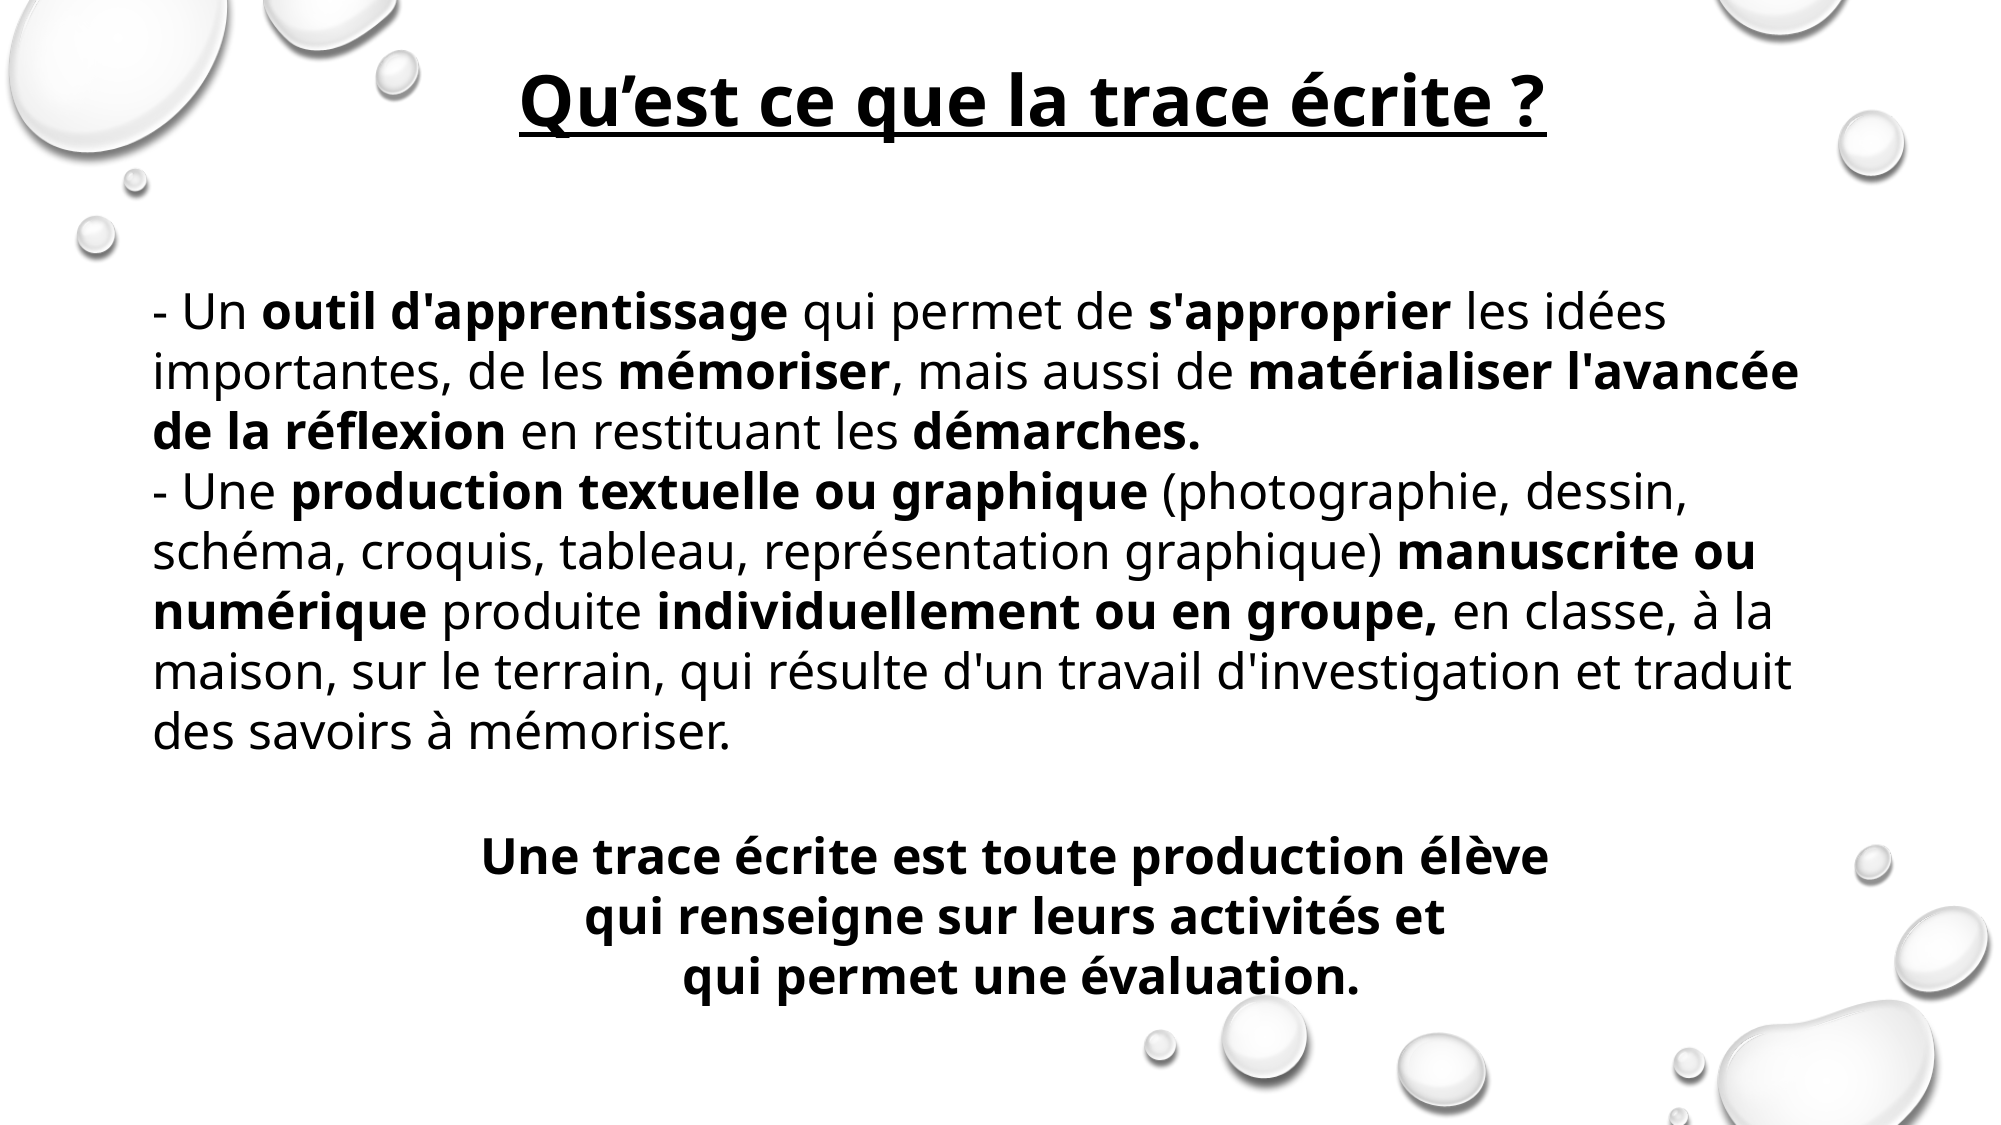

Qu’est ce que la trace écrite ?
- Un outil d'apprentissage qui permet de s'approprier les idées importantes, de les mémoriser, mais aussi de matérialiser l'avancée de la réflexion en restituant les démarches.
- Une production textuelle ou graphique (photographie, dessin, schéma, croquis, tableau, représentation graphique) manuscrite ou numérique produite individuellement ou en groupe, en classe, à la maison, sur le terrain, qui résulte d'un travail d'investigation et traduit des savoirs à mémoriser.
Une trace écrite est toute production élève
qui renseigne sur leurs activités et
qui permet une évaluation.